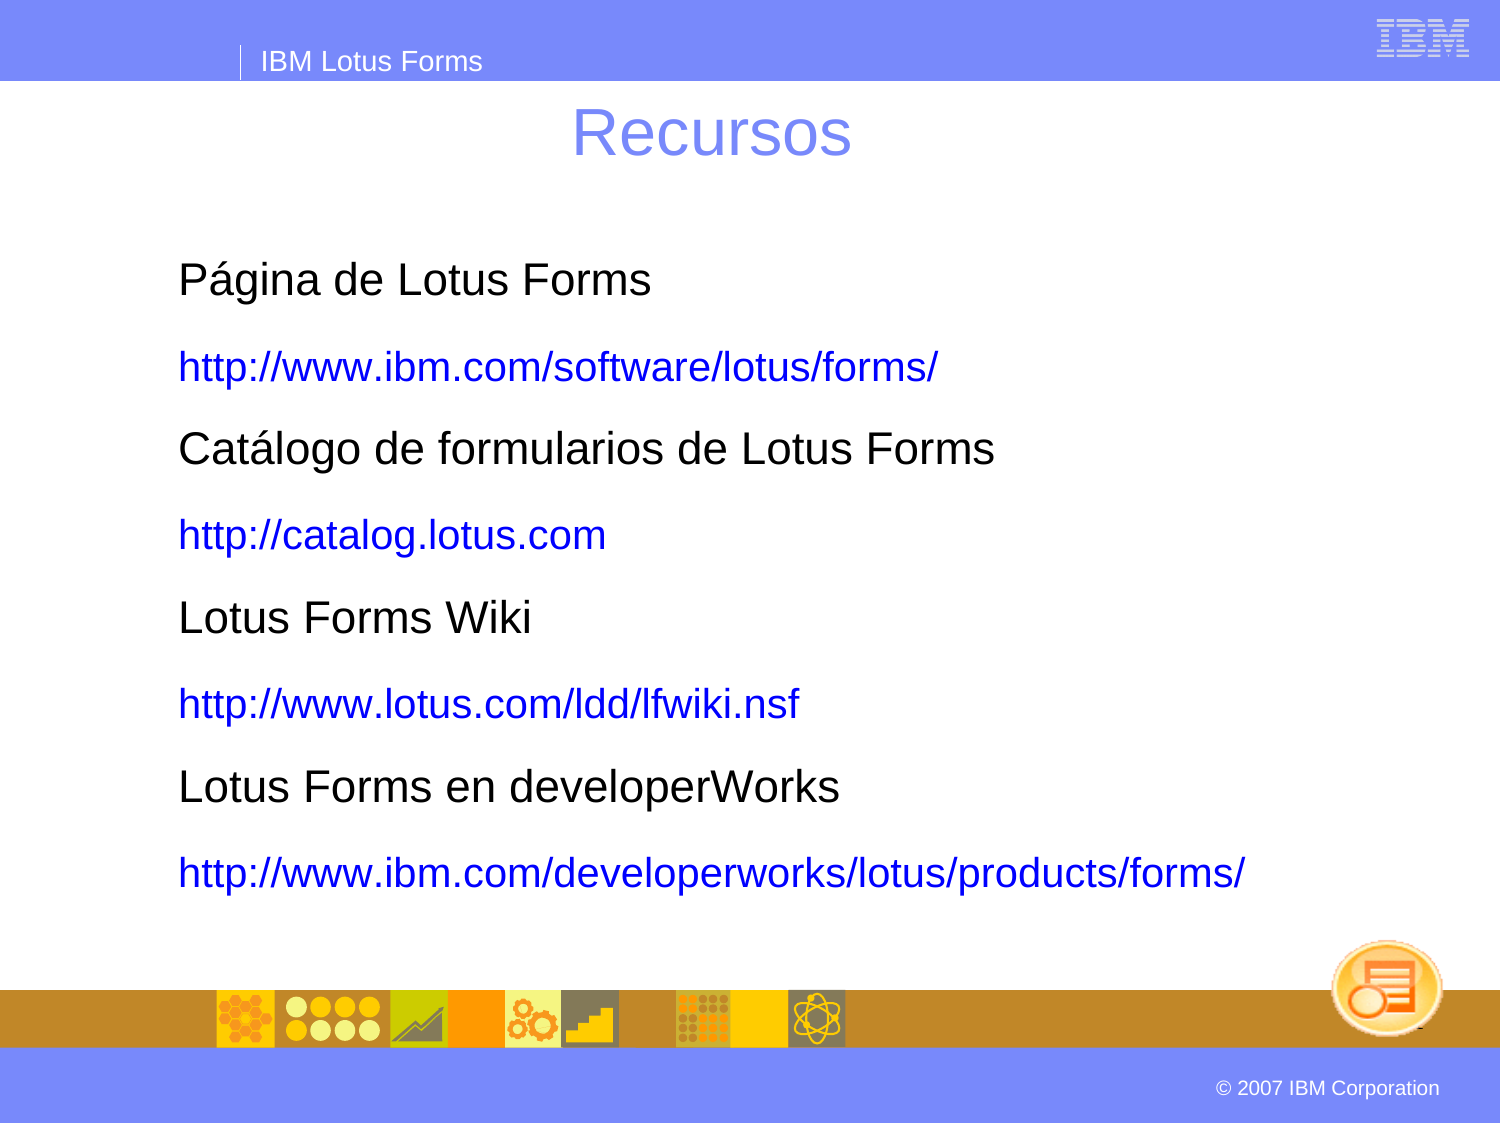

# Recursos
Página de Lotus Forms
http://www.ibm.com/software/lotus/forms/
Catálogo de formularios de Lotus Forms
http://catalog.lotus.com
Lotus Forms Wiki
http://www.lotus.com/ldd/lfwiki.nsf
Lotus Forms en developerWorks
http://www.ibm.com/developerworks/lotus/products/forms/
11